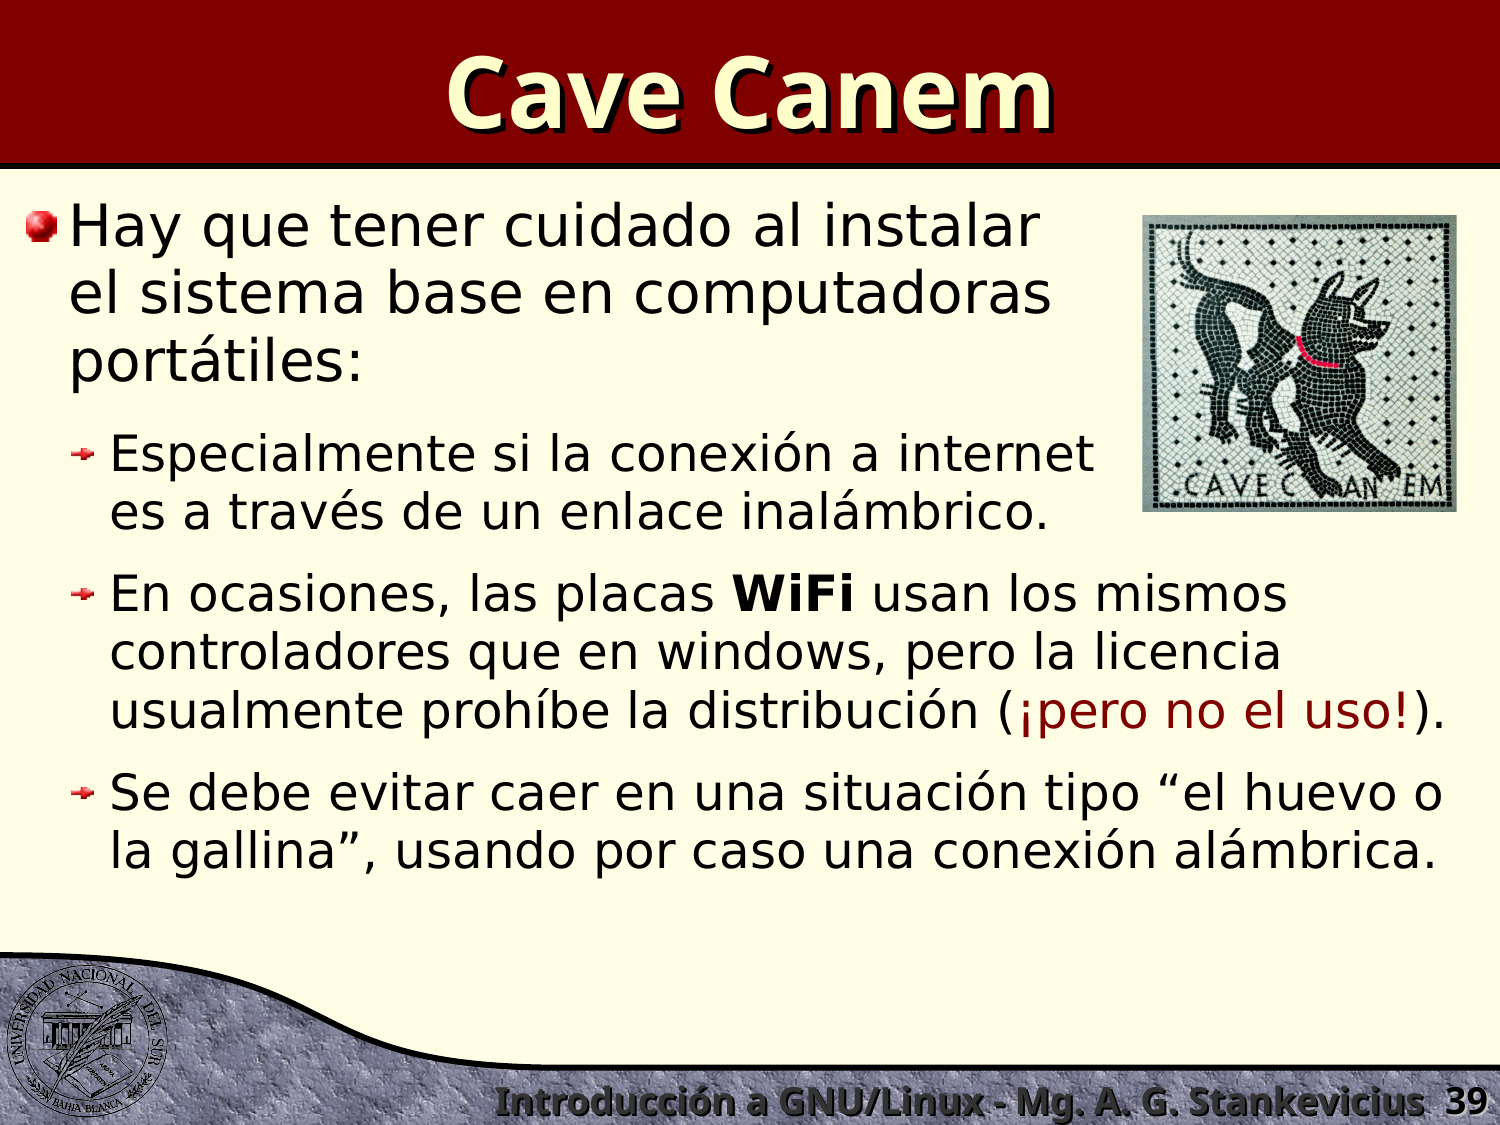

# Cave Canem
Hay que tener cuidado al instalar
el sistema base en computadoras
portátiles:
Especialmente si la conexión a internet
es a través de un enlace inalámbrico.
En ocasiones, las placas WiFi usan los mismos controladores que en windows, pero la licencia
usualmente prohíbe la distribución (¡pero no el uso!).
Se debe evitar caer en una situación tipo “el huevo o la gallina”, usando por caso una conexión alámbrica.
39